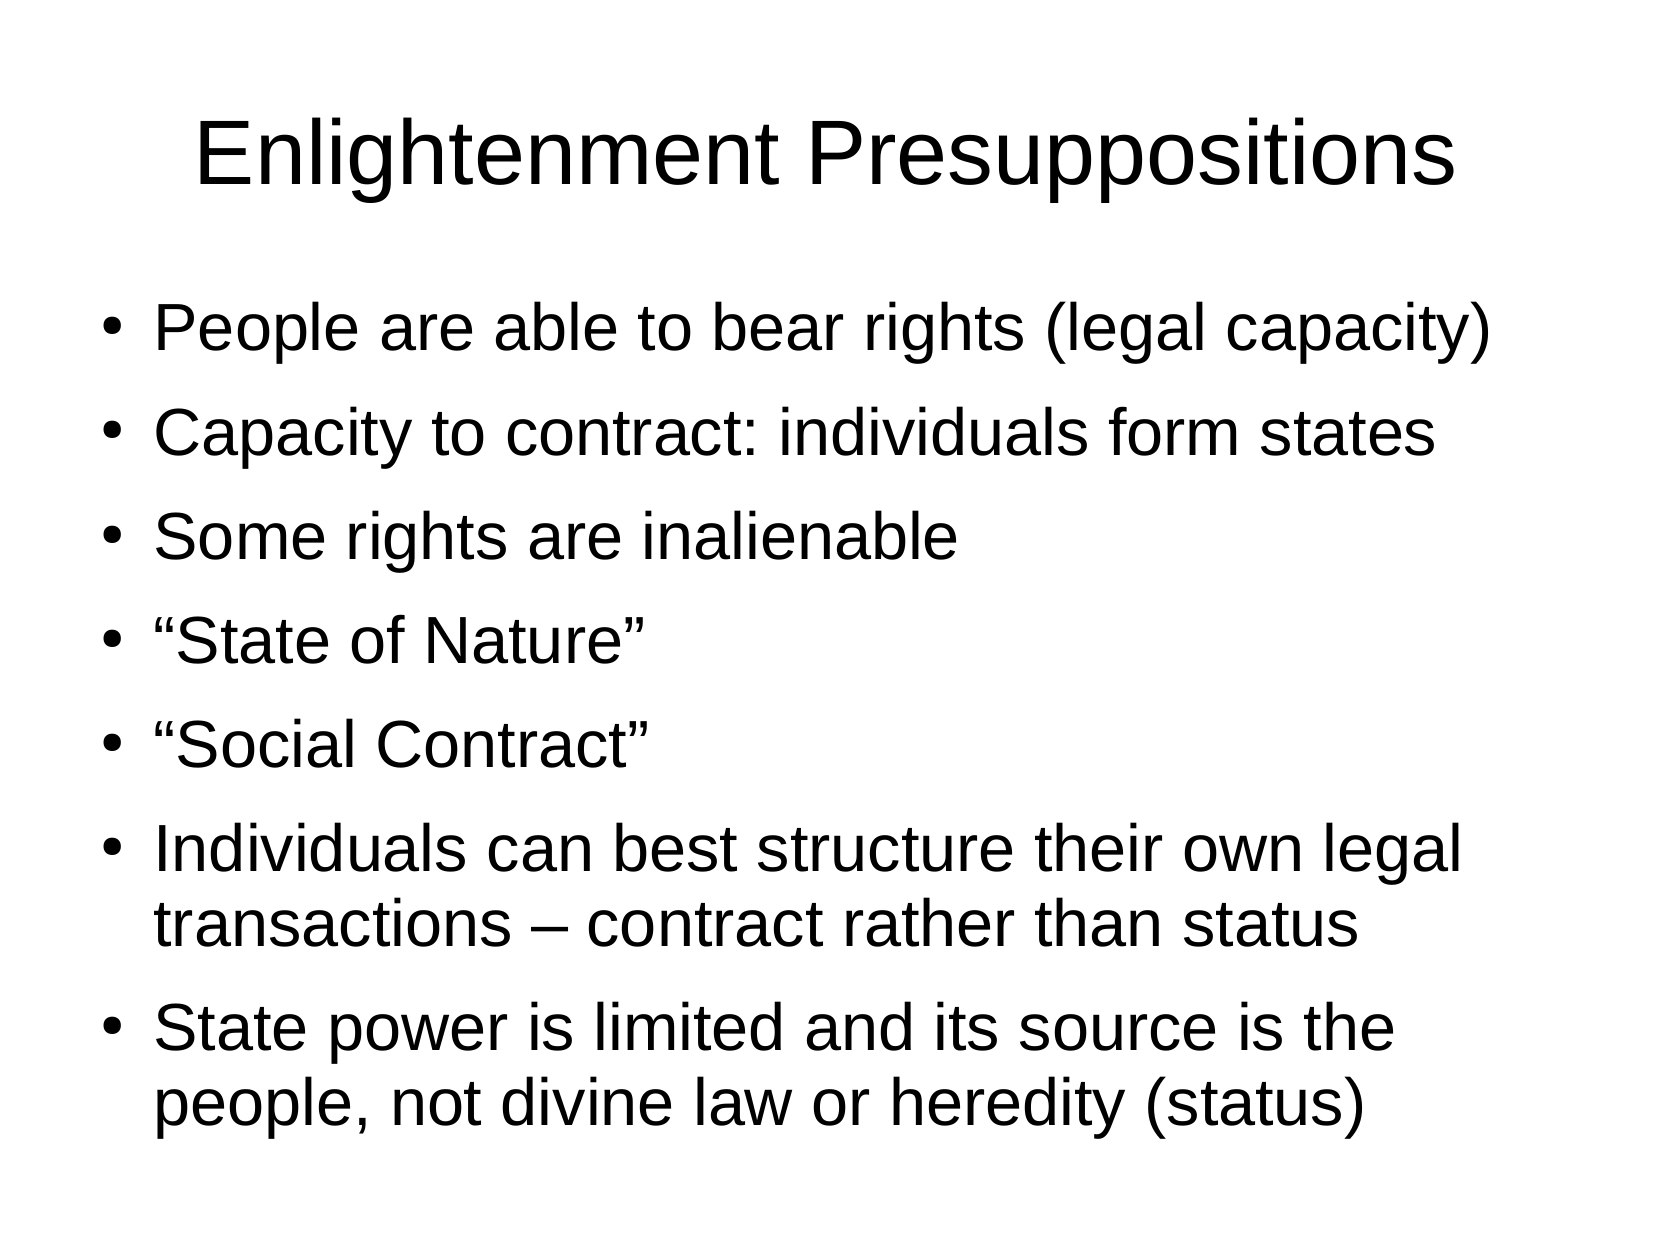

# Enlightenment Presuppositions
People are able to bear rights (legal capacity)
Capacity to contract: individuals form states
Some rights are inalienable
“State of Nature”
“Social Contract”
Individuals can best structure their own legal transactions – contract rather than status
State power is limited and its source is the people, not divine law or heredity (status)